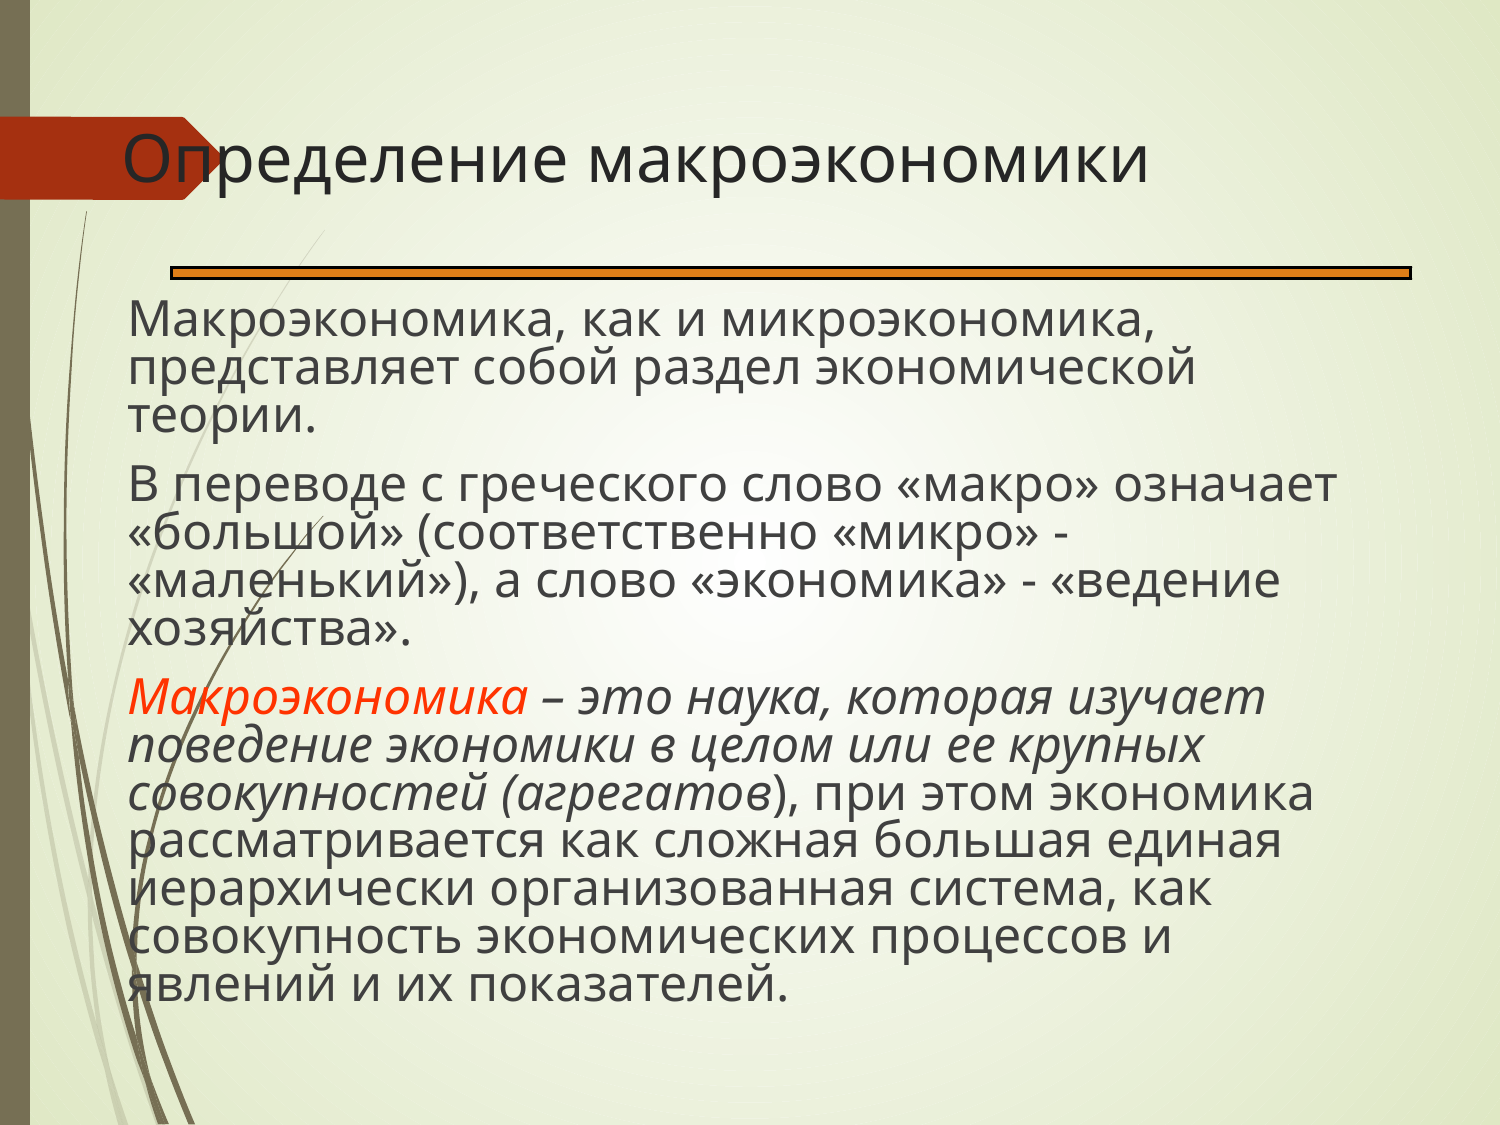

# Определение макроэкономики
Макроэкономика, как и микроэкономика, представляет собой раздел экономической теории.
В переводе с греческого слово «макро» означает «большой» (соответственно «микро» - «маленький»), а слово «экономика» - «ведение хозяйства».
Макроэкономика – это наука, которая изучает поведение экономики в целом или ее крупных совокупностей (агрегатов), при этом экономика рассматривается как сложная большая единая иерархически организованная система, как совокупность экономических процессов и явлений и их показателей.